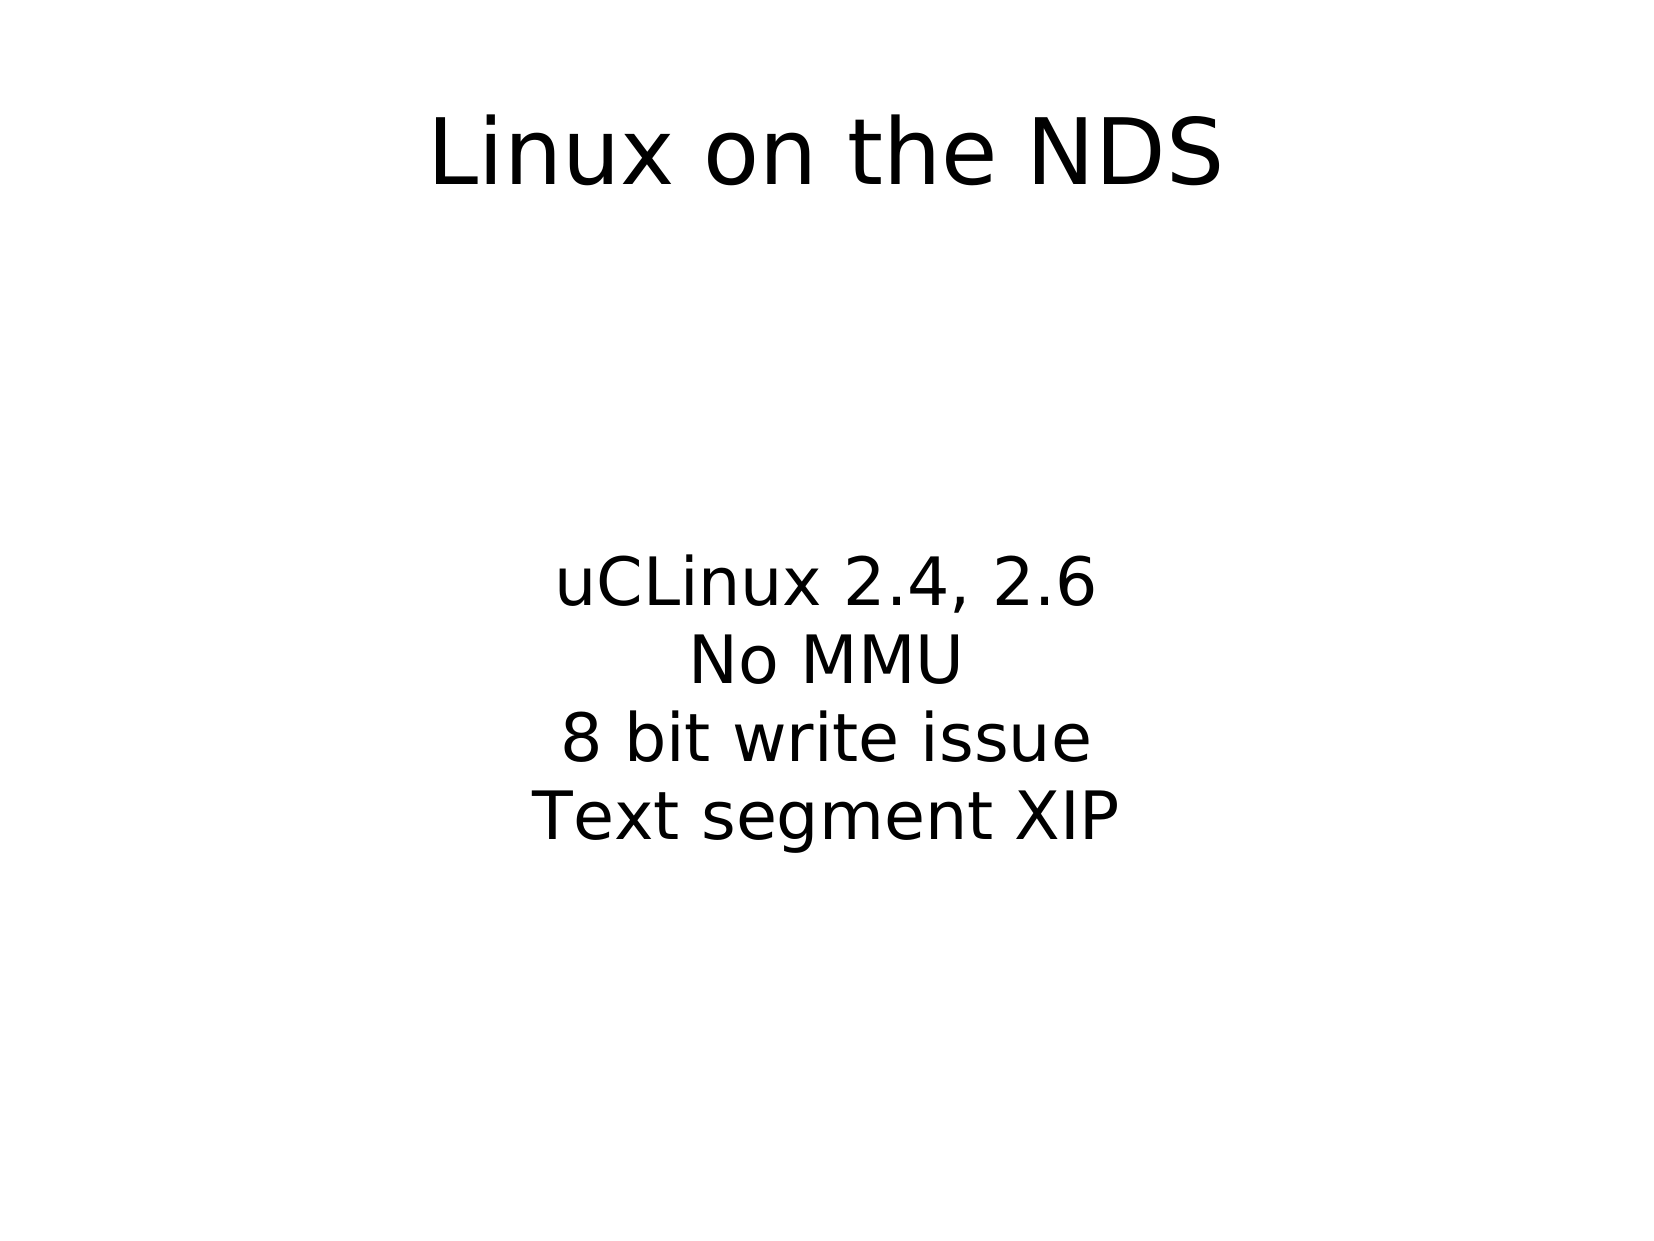

# Linux on the NDS
uCLinux 2.4, 2.6
No MMU
8 bit write issue
Text segment XIP